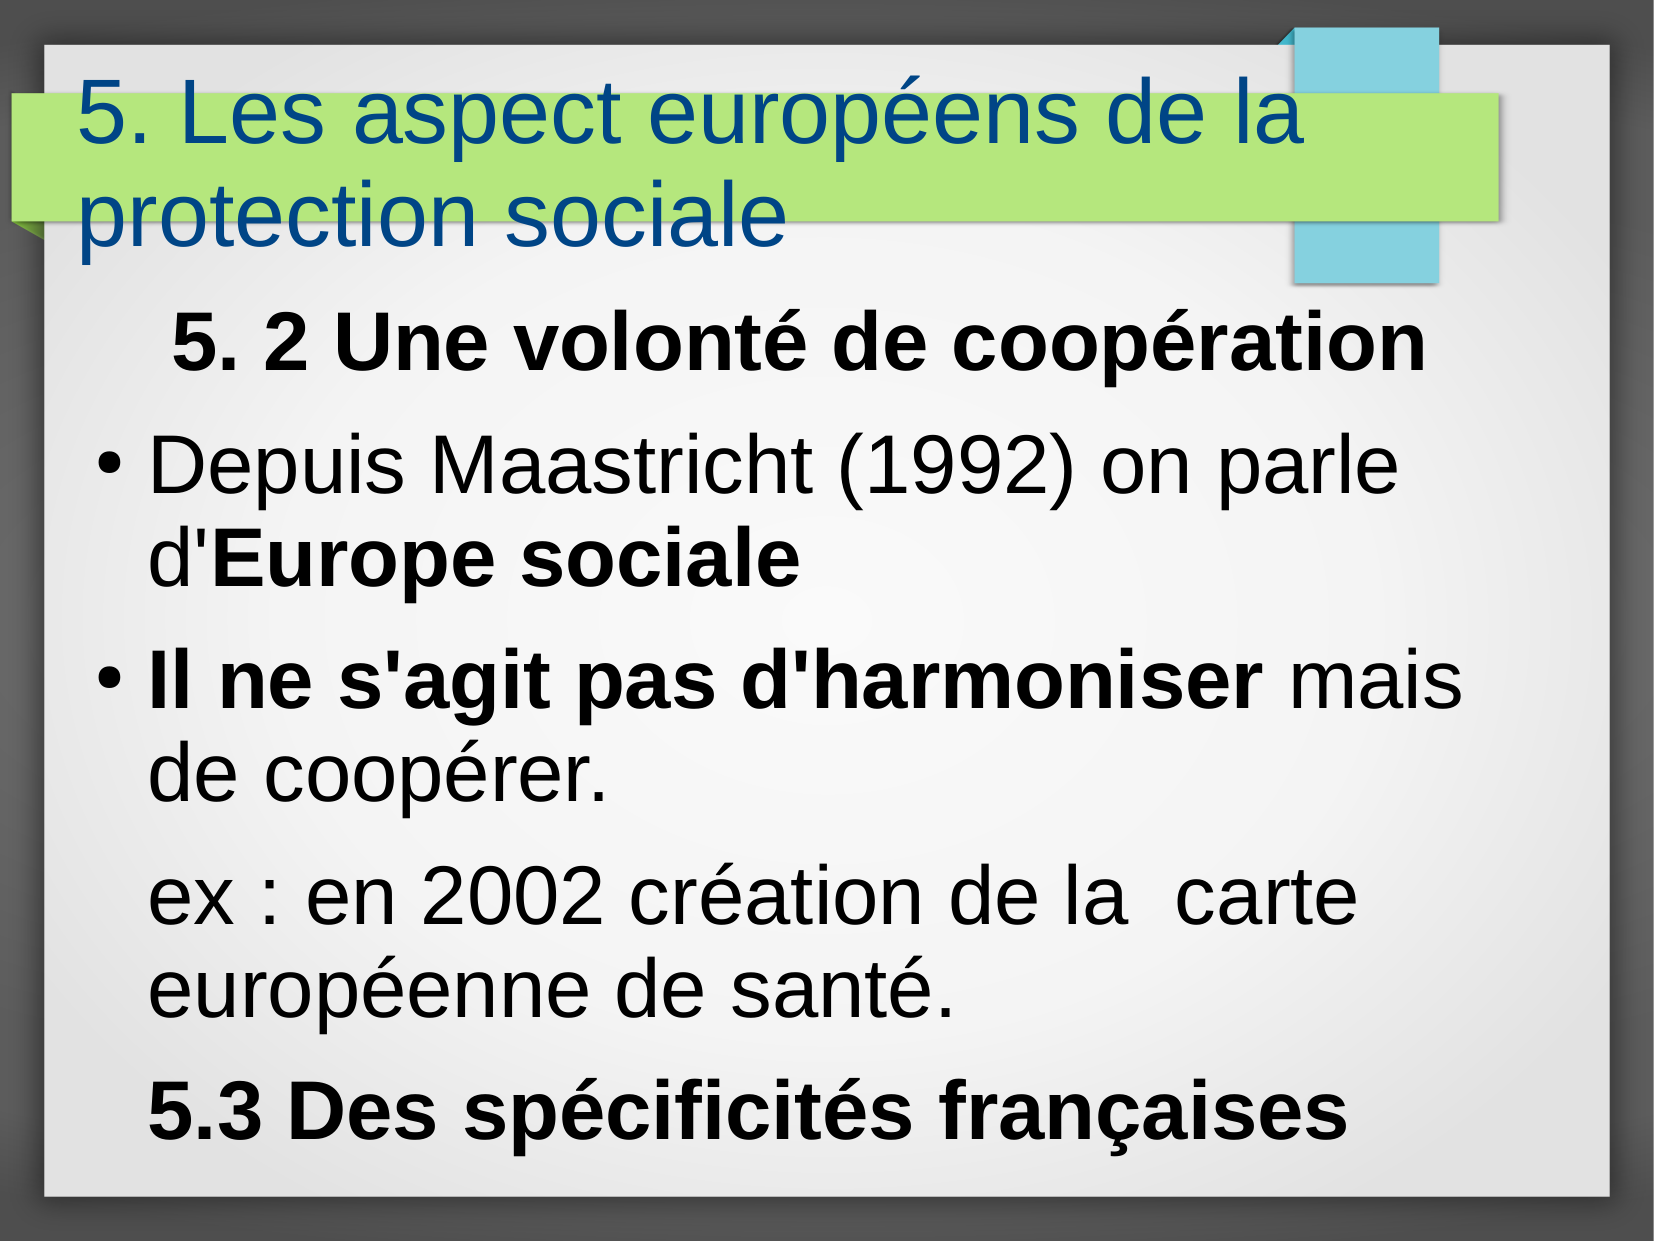

# 5. Les aspect européens de la protection sociale
 5. 2 Une volonté de coopération
Depuis Maastricht (1992) on parle d'Europe sociale
Il ne s'agit pas d'harmoniser mais de coopérer.
ex : en 2002 création de la carte européenne de santé.
5.3 Des spécificités françaises